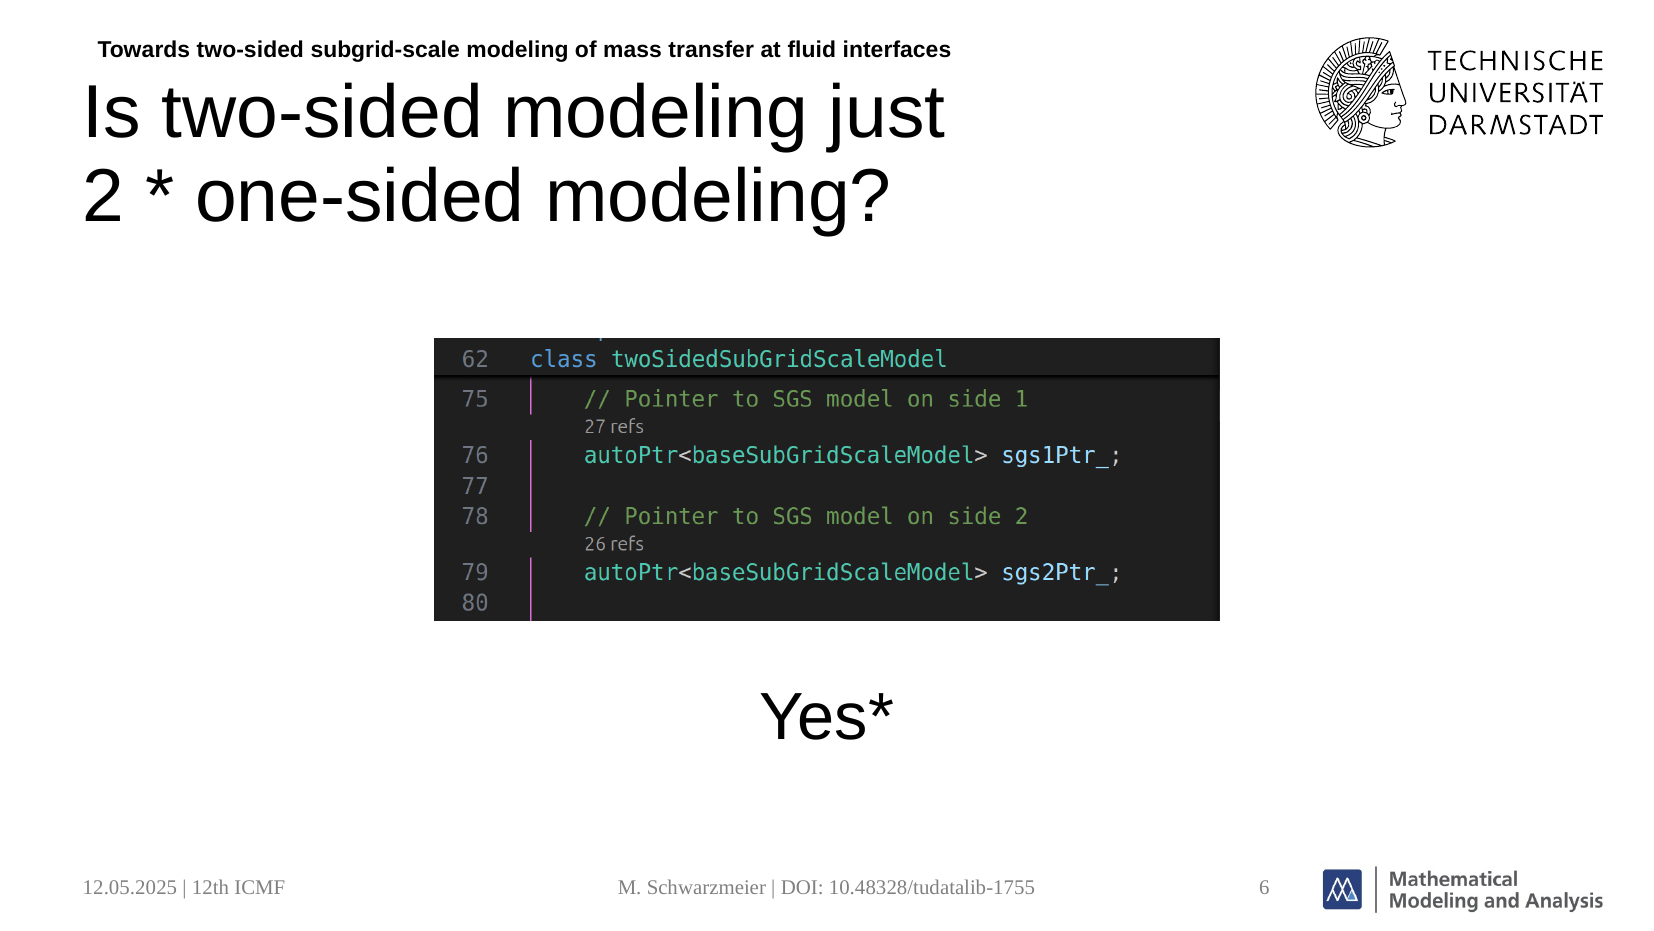

# Is two-sided modeling just 2 * one-sided modeling?
Yes*
12.05.2025 | 12th ICMF
M. Schwarzmeier | DOI: 10.48328/tudatalib-1755
6